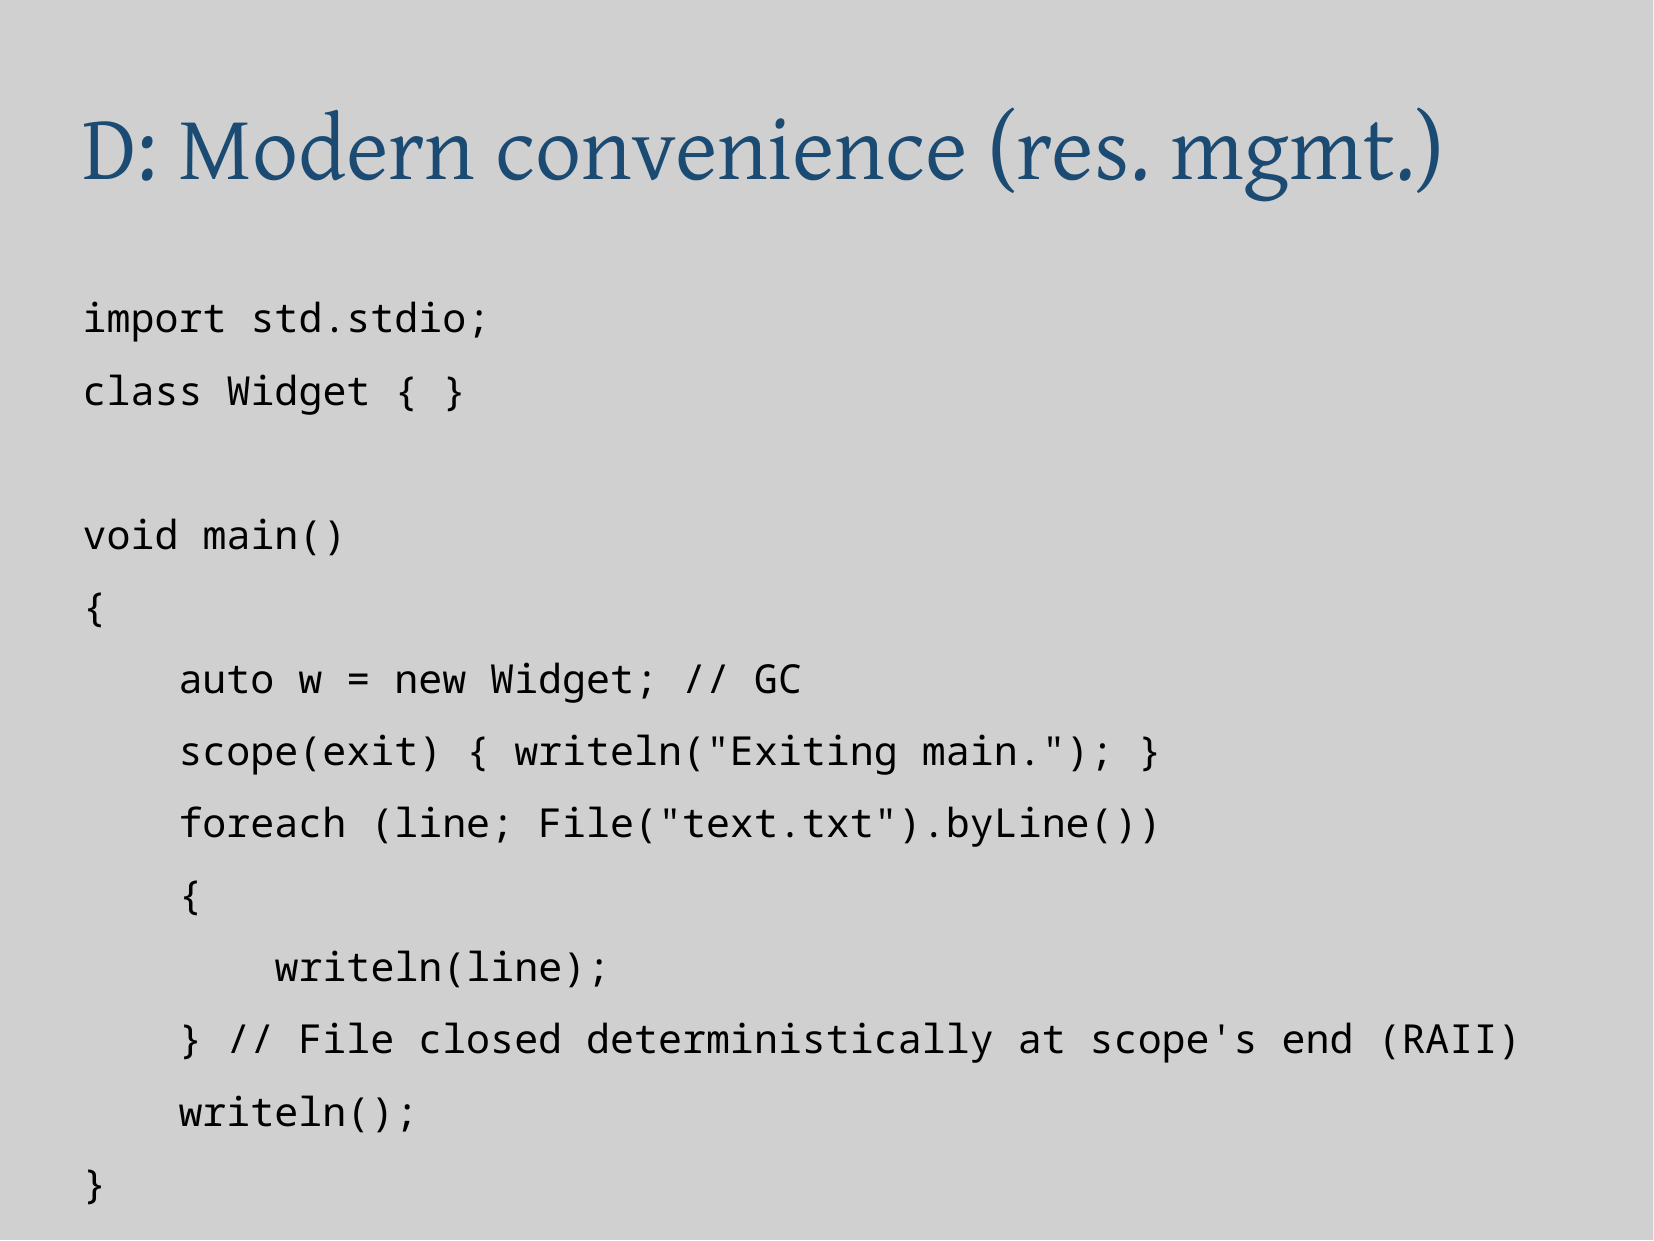

# D: Modern convenience (res. mgmt.)
import std.stdio;
class Widget { }
void main()
{
 auto w = new Widget; // GC
 scope(exit) { writeln("Exiting main."); }
 foreach (line; File("text.txt").byLine())
 {
 writeln(line);
 } // File closed deterministically at scope's end (RAII)
 writeln();
}